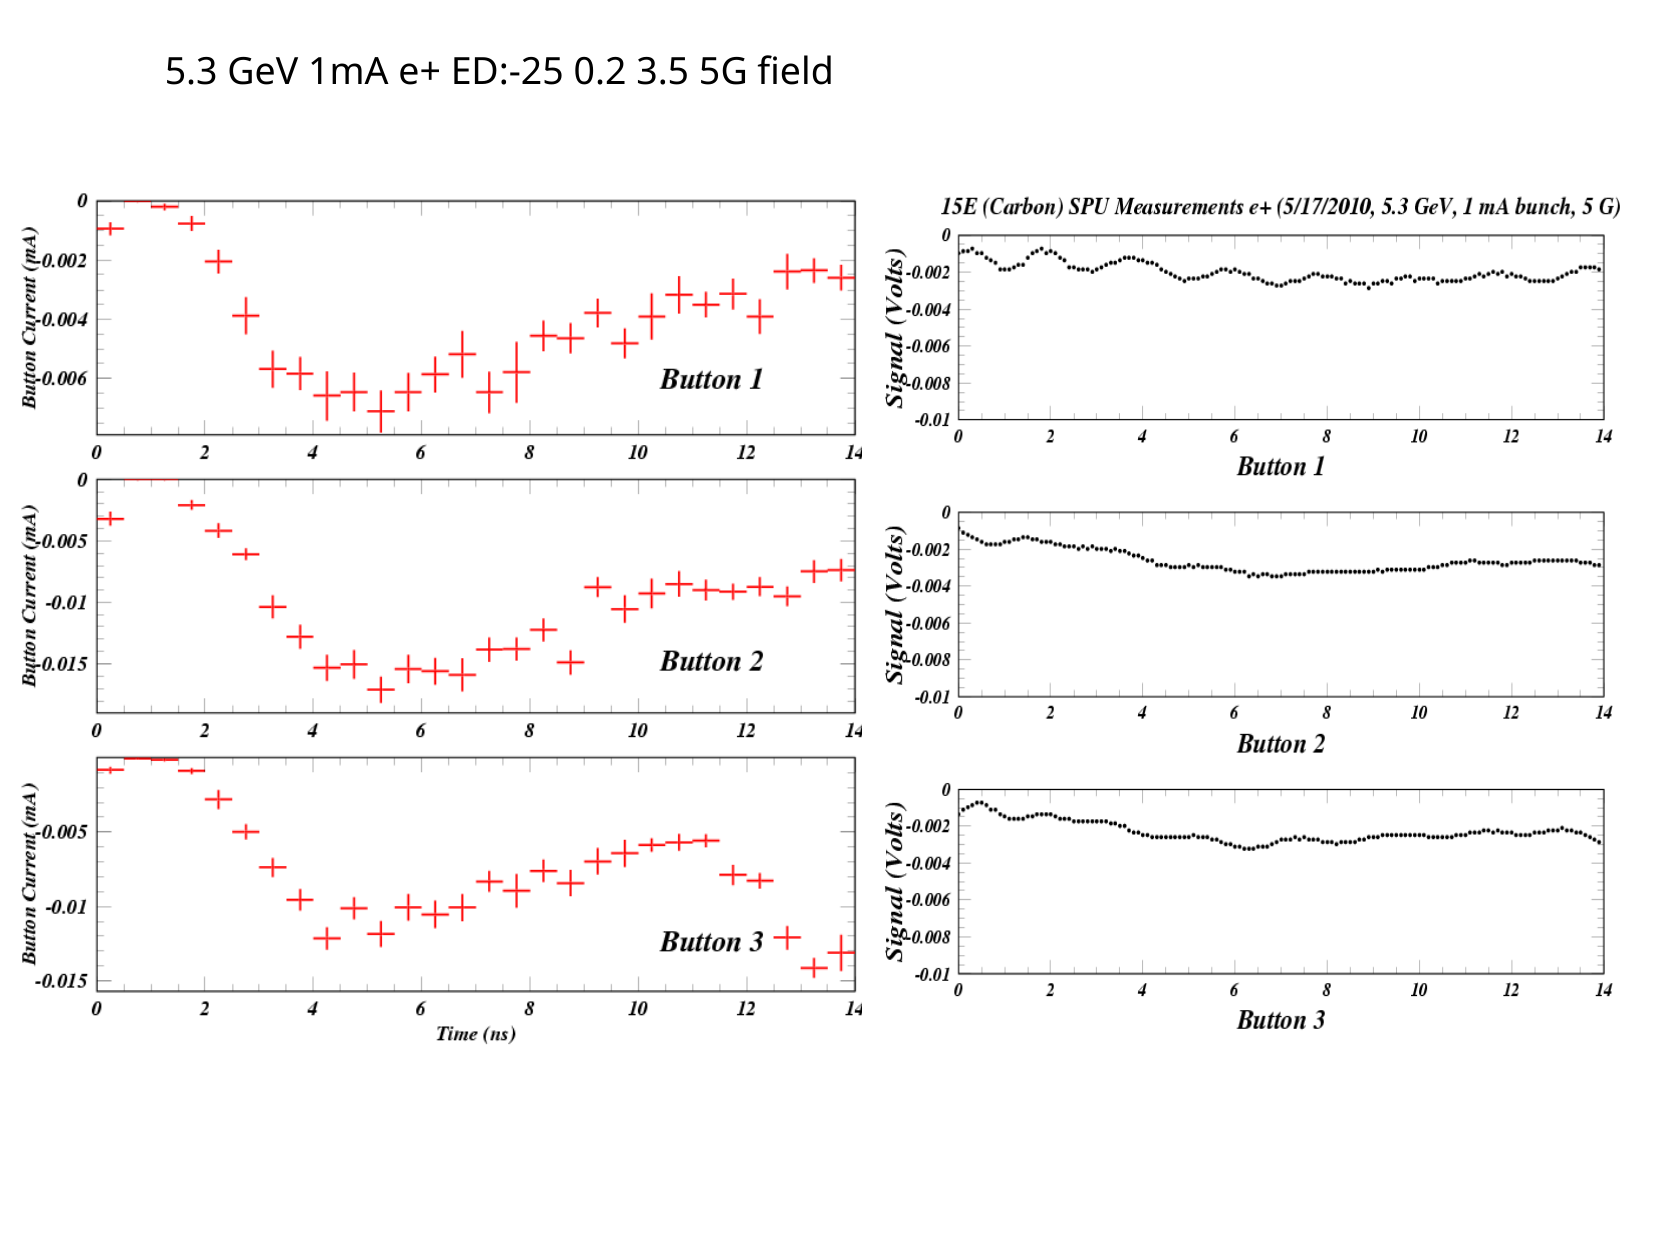

5.3 GeV 1mA e+ ED:-25 0.2 3.5 5G field